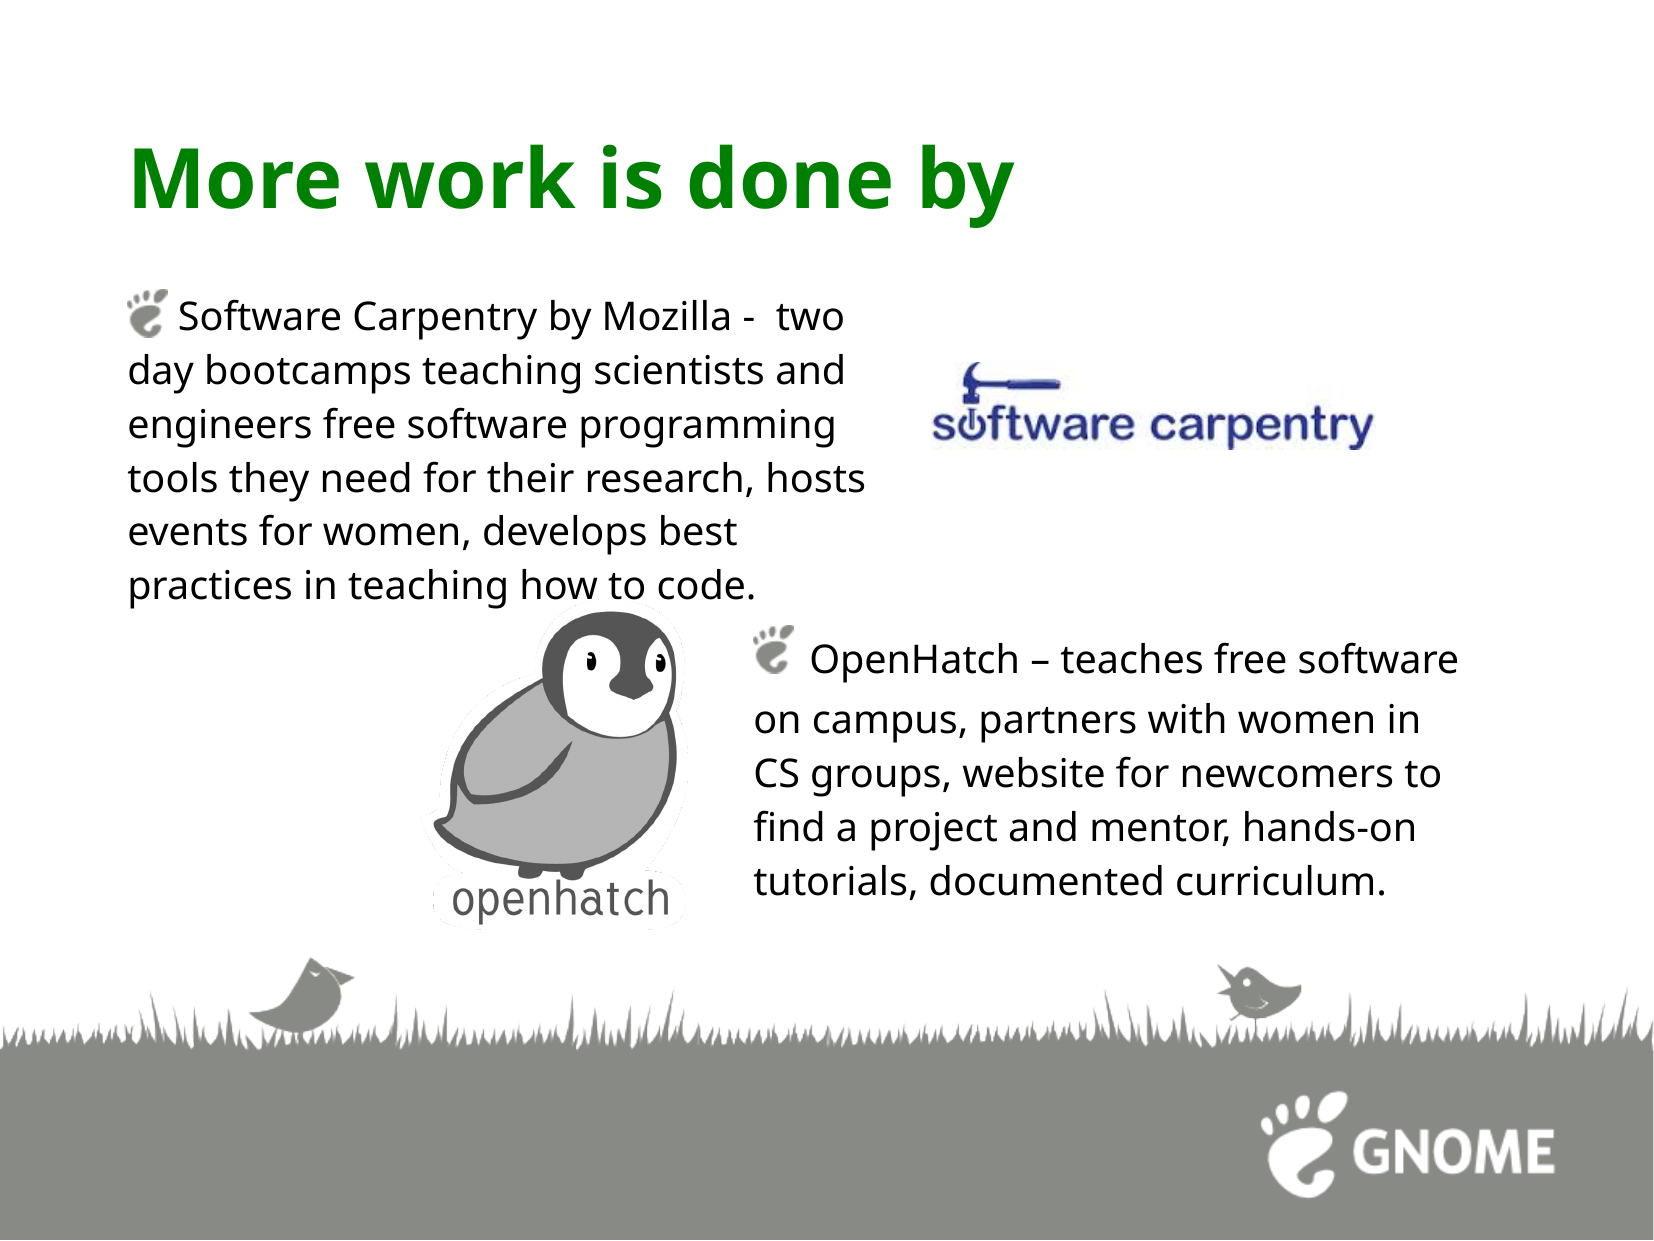

More work is done by
 Software Carpentry by Mozilla - two day bootcamps teaching scientists and engineers free software programming tools they need for their research, hosts events for women, develops best practices in teaching how to code.
 OpenHatch – teaches free software on campus, partners with women in CS groups, website for newcomers to find a project and mentor, hands-on tutorials, documented curriculum.